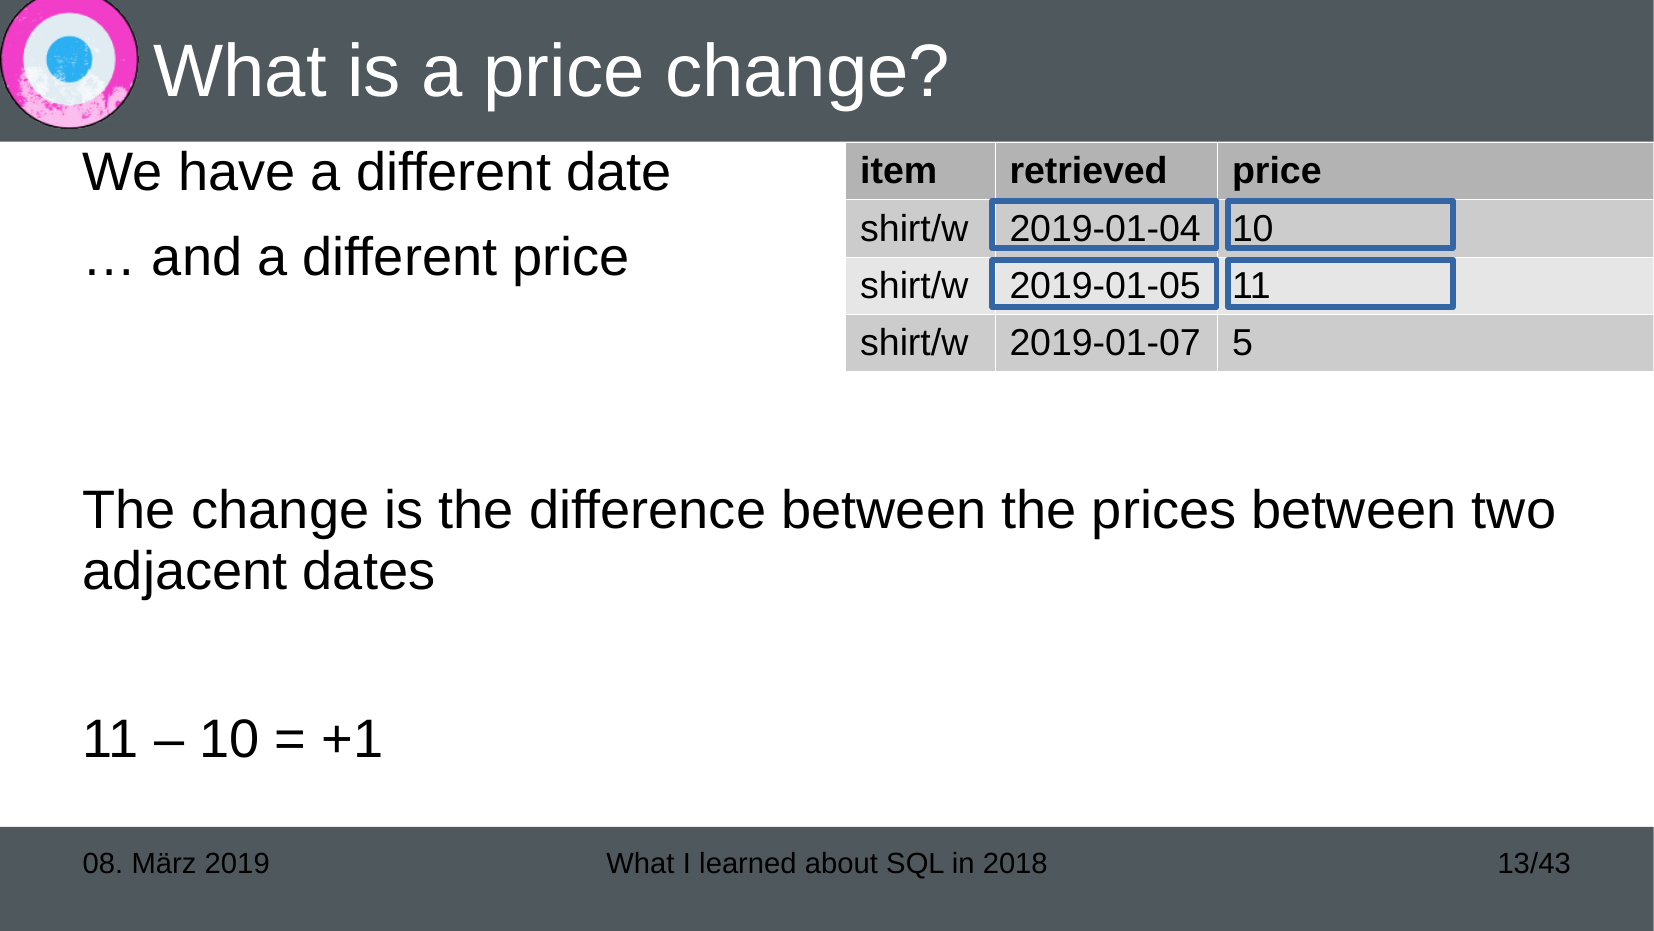

# What is a price change?
We have a different date
… and a different price
The change is the difference between the prices between two adjacent dates
11 – 10 = +1
| item | retrieved | price |
| --- | --- | --- |
| shirt/w | 2019-01-04 | 10 |
| shirt/w | 2019-01-05 | 11 |
| shirt/w | 2019-01-07 | 5 |
08. März 2019
13